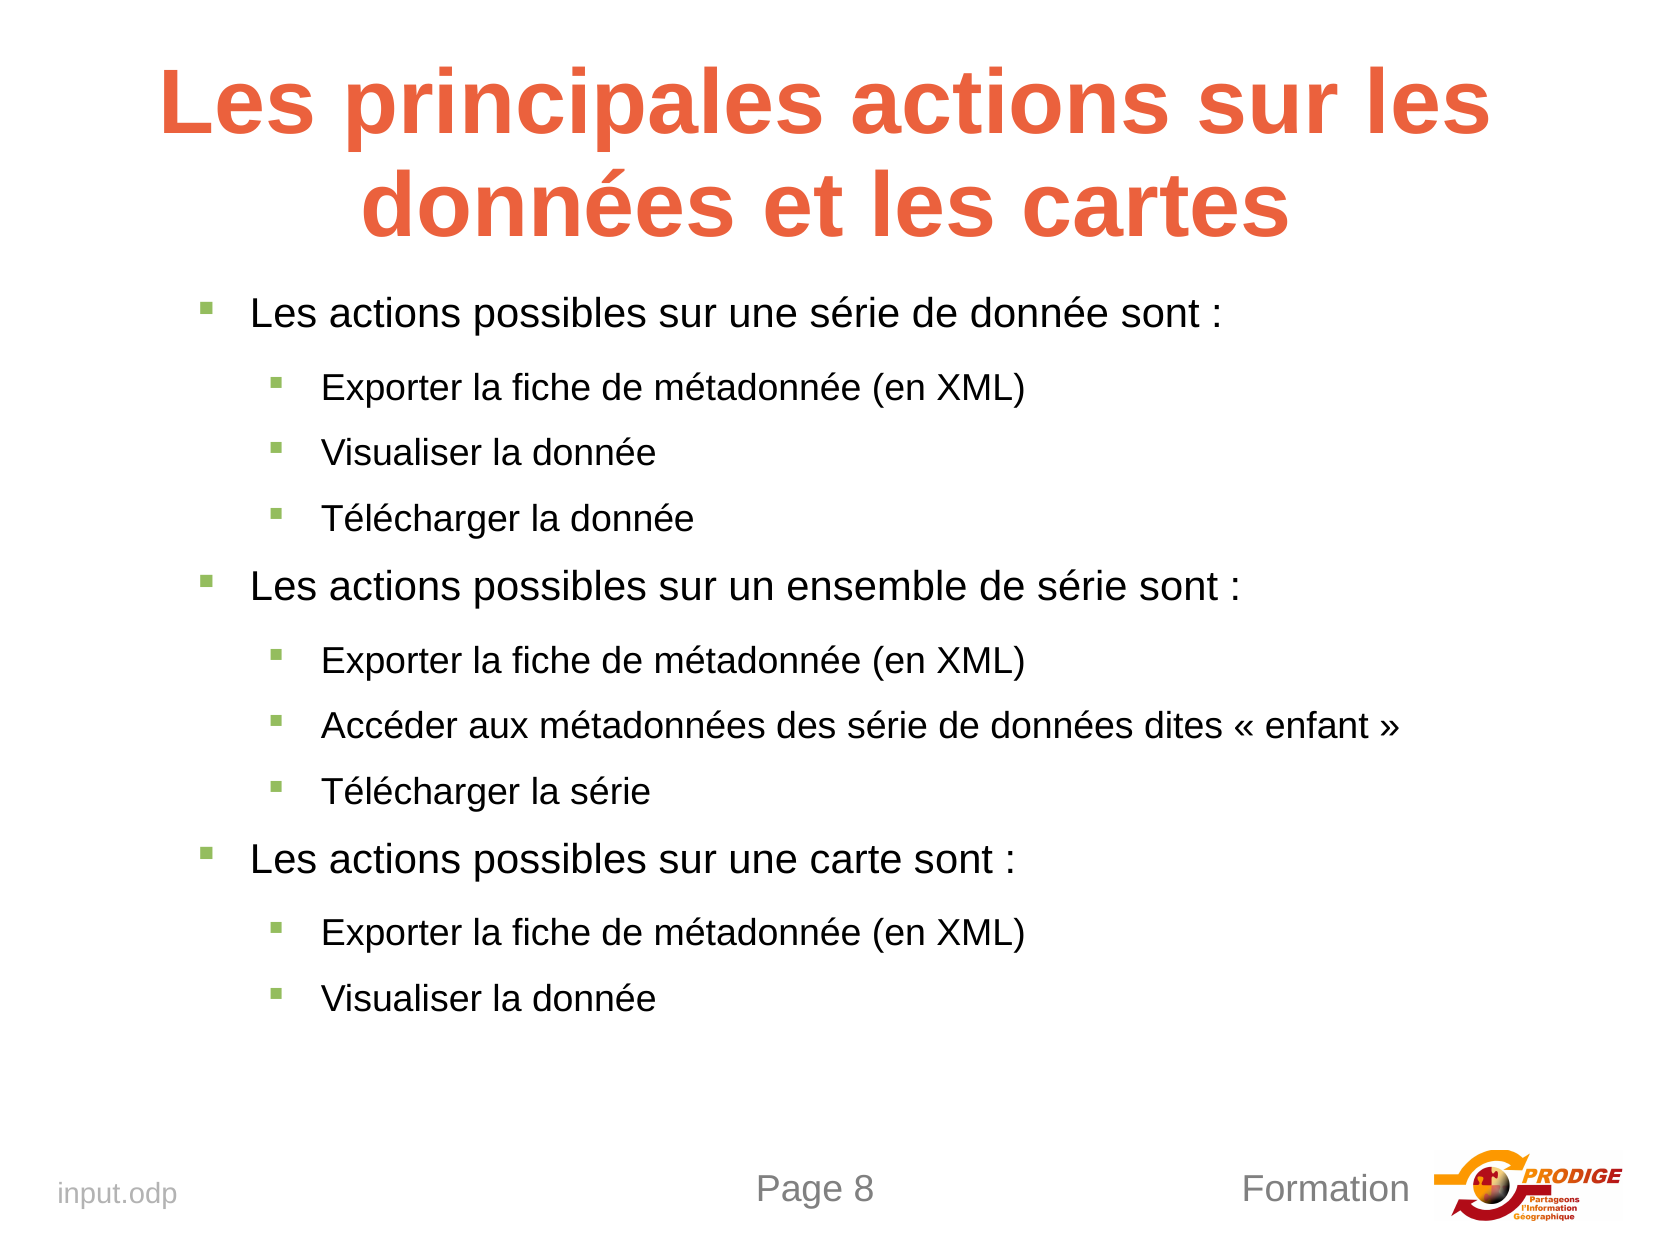

# Les principales actions sur les données et les cartes
Les actions possibles sur une série de donnée sont :
Exporter la fiche de métadonnée (en XML)
Visualiser la donnée
Télécharger la donnée
Les actions possibles sur un ensemble de série sont :
Exporter la fiche de métadonnée (en XML)
Accéder aux métadonnées des série de données dites « enfant »
Télécharger la série
Les actions possibles sur une carte sont :
Exporter la fiche de métadonnée (en XML)
Visualiser la donnée